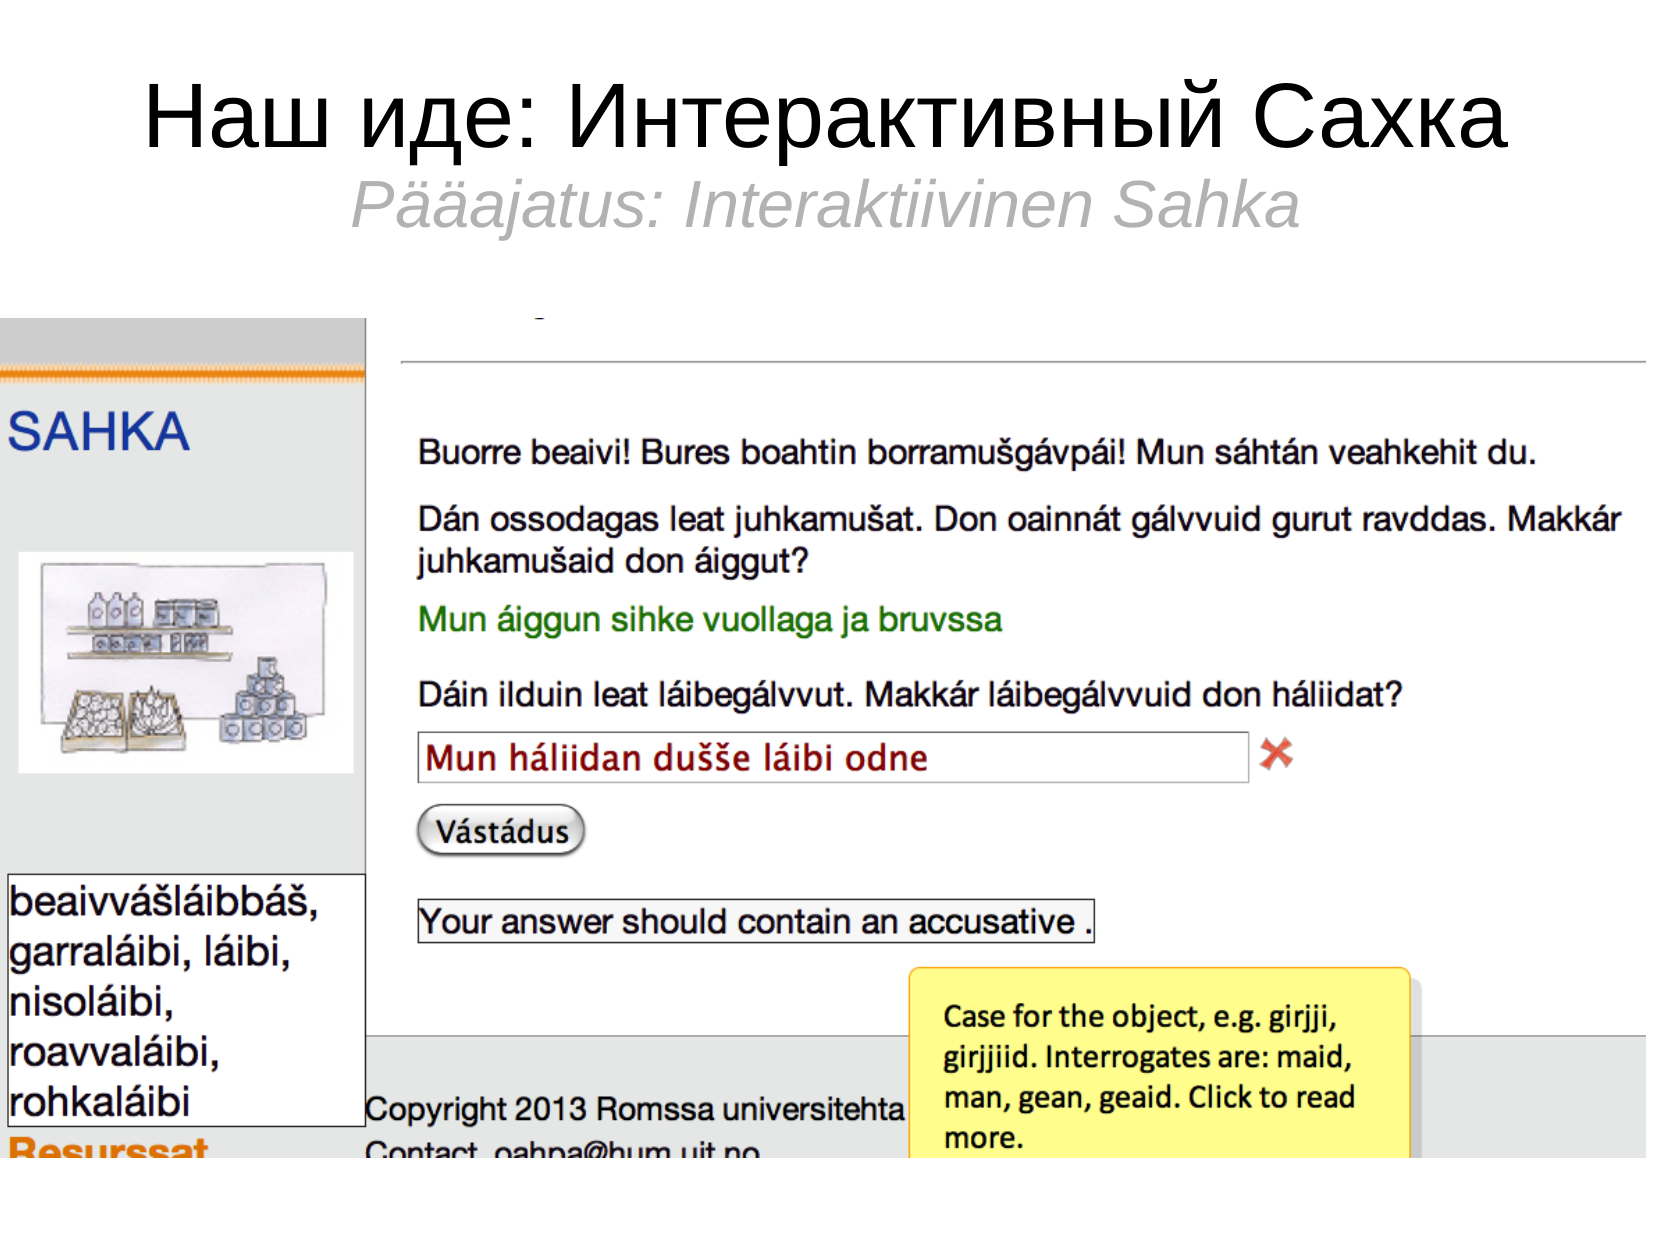

# Наш иде: Интерактивный Сахка Pääajatus: Interaktiivinen Sahka